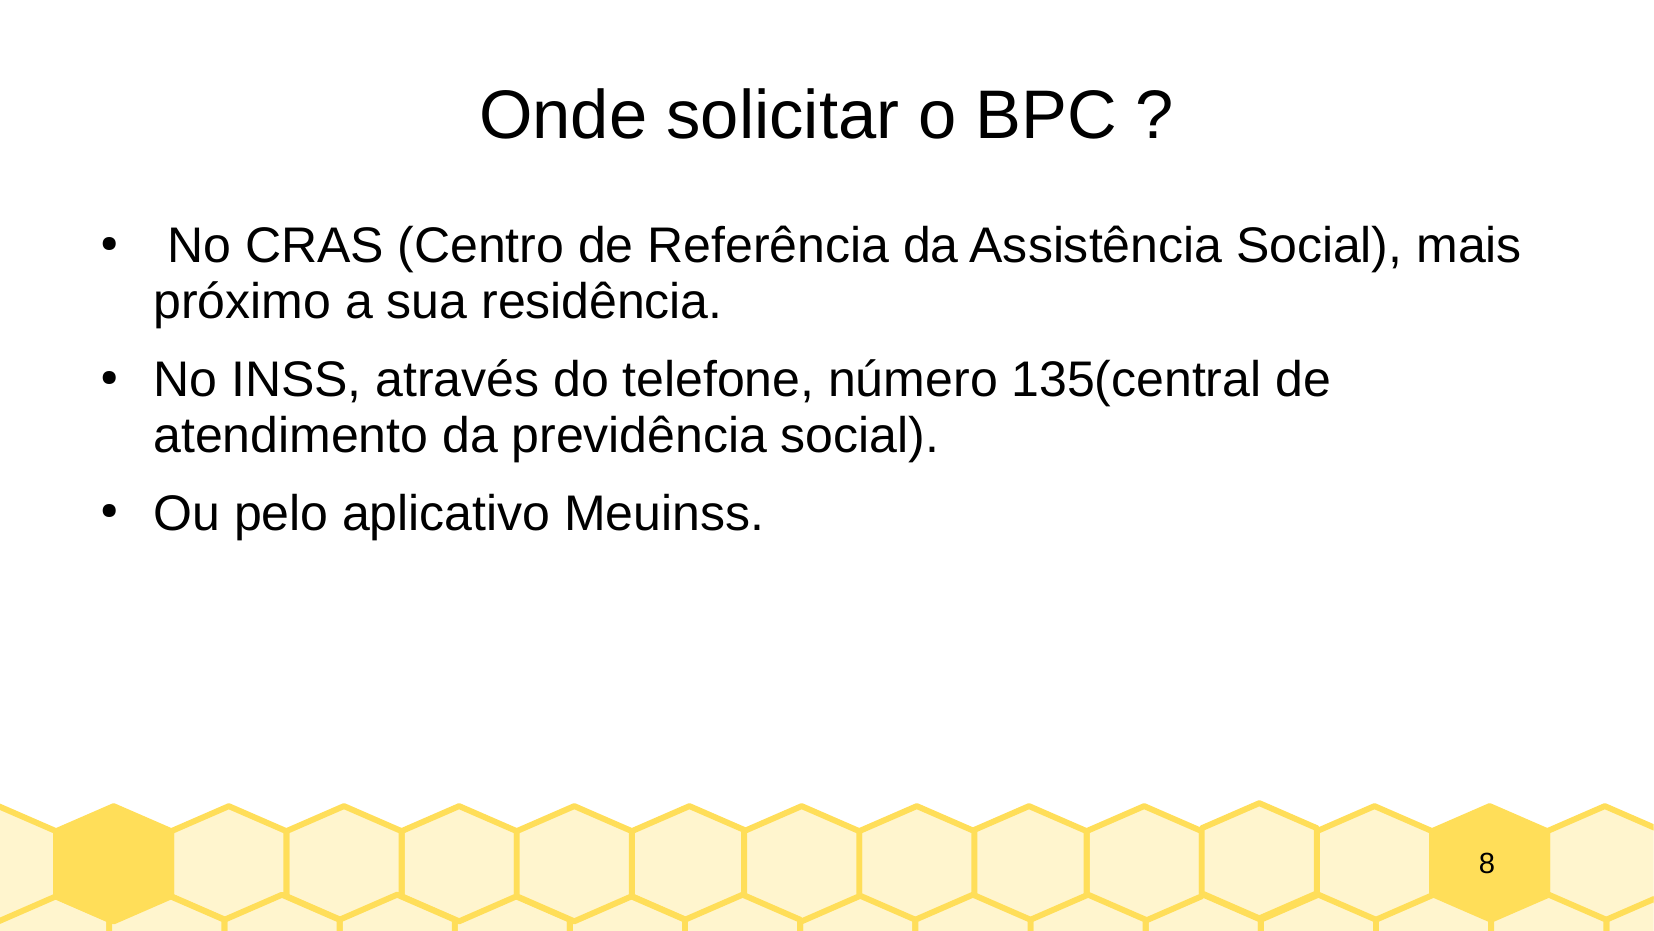

# Onde solicitar o BPC ?
 No CRAS (Centro de Referência da Assistência Social), mais próximo a sua residência.
No INSS, através do telefone, número 135(central de atendimento da previdência social).
Ou pelo aplicativo Meuinss.